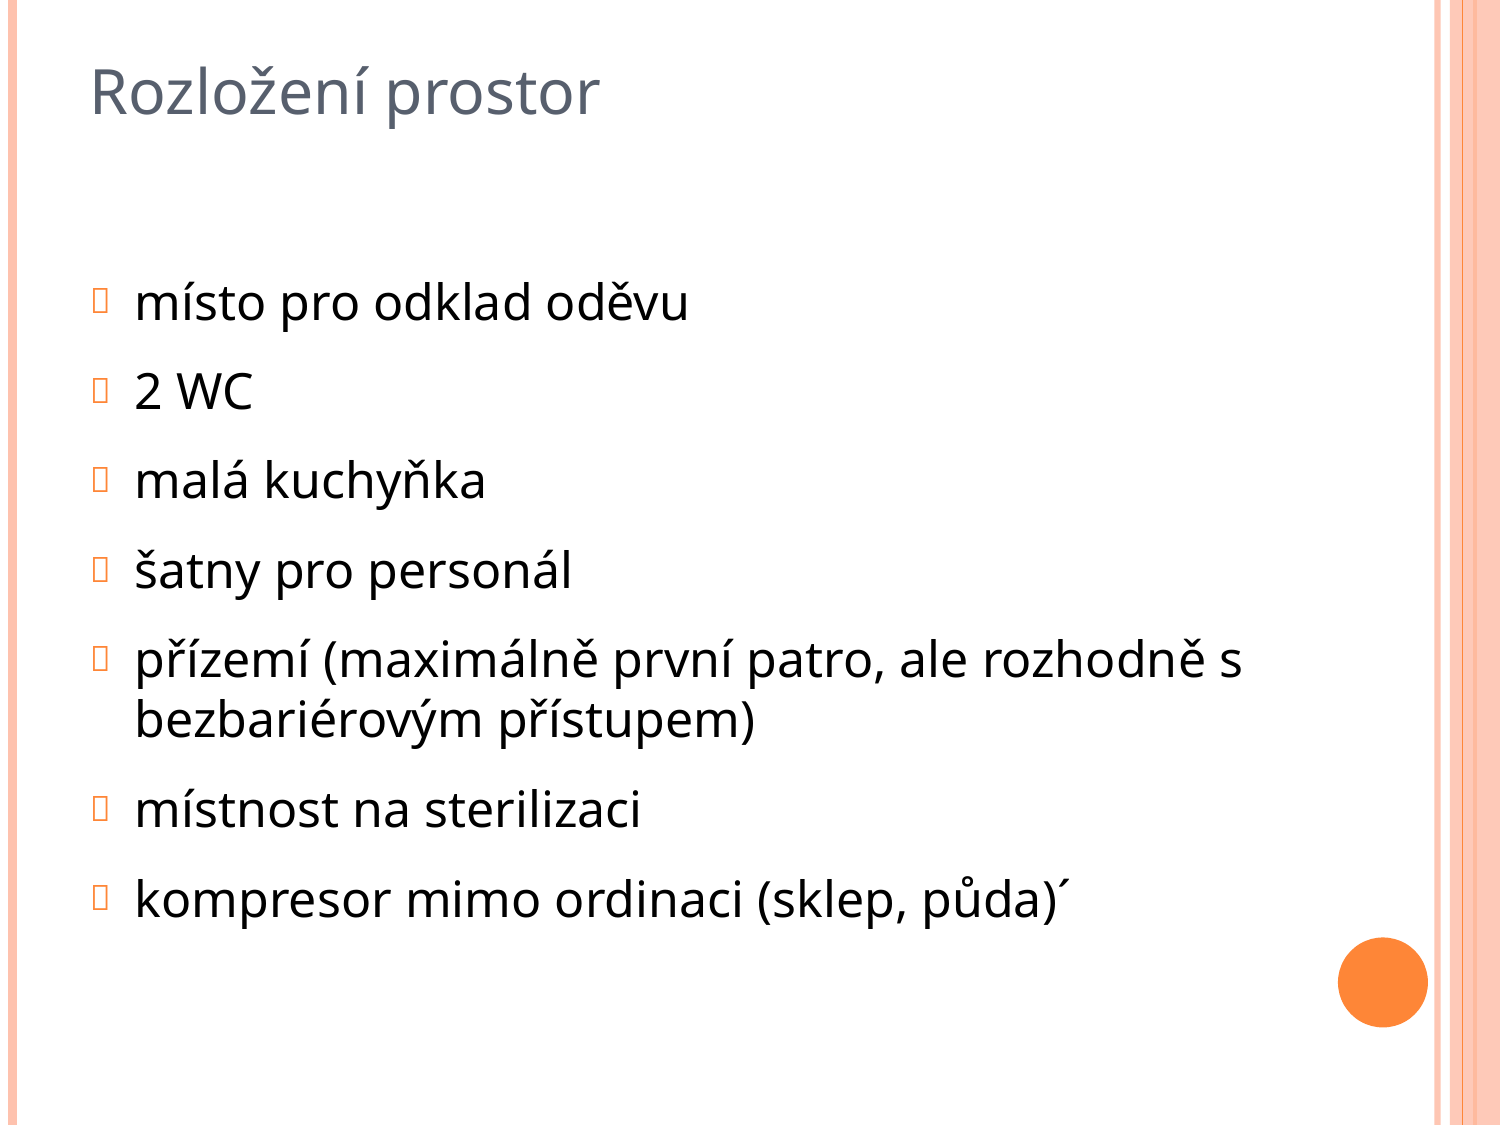

# Rozložení prostor
místo pro odklad oděvu
2 WC
malá kuchyňka
šatny pro personál
přízemí (maximálně první patro, ale rozhodně s bezbariérovým přístupem)
místnost na sterilizaci
kompresor mimo ordinaci (sklep, půda)´